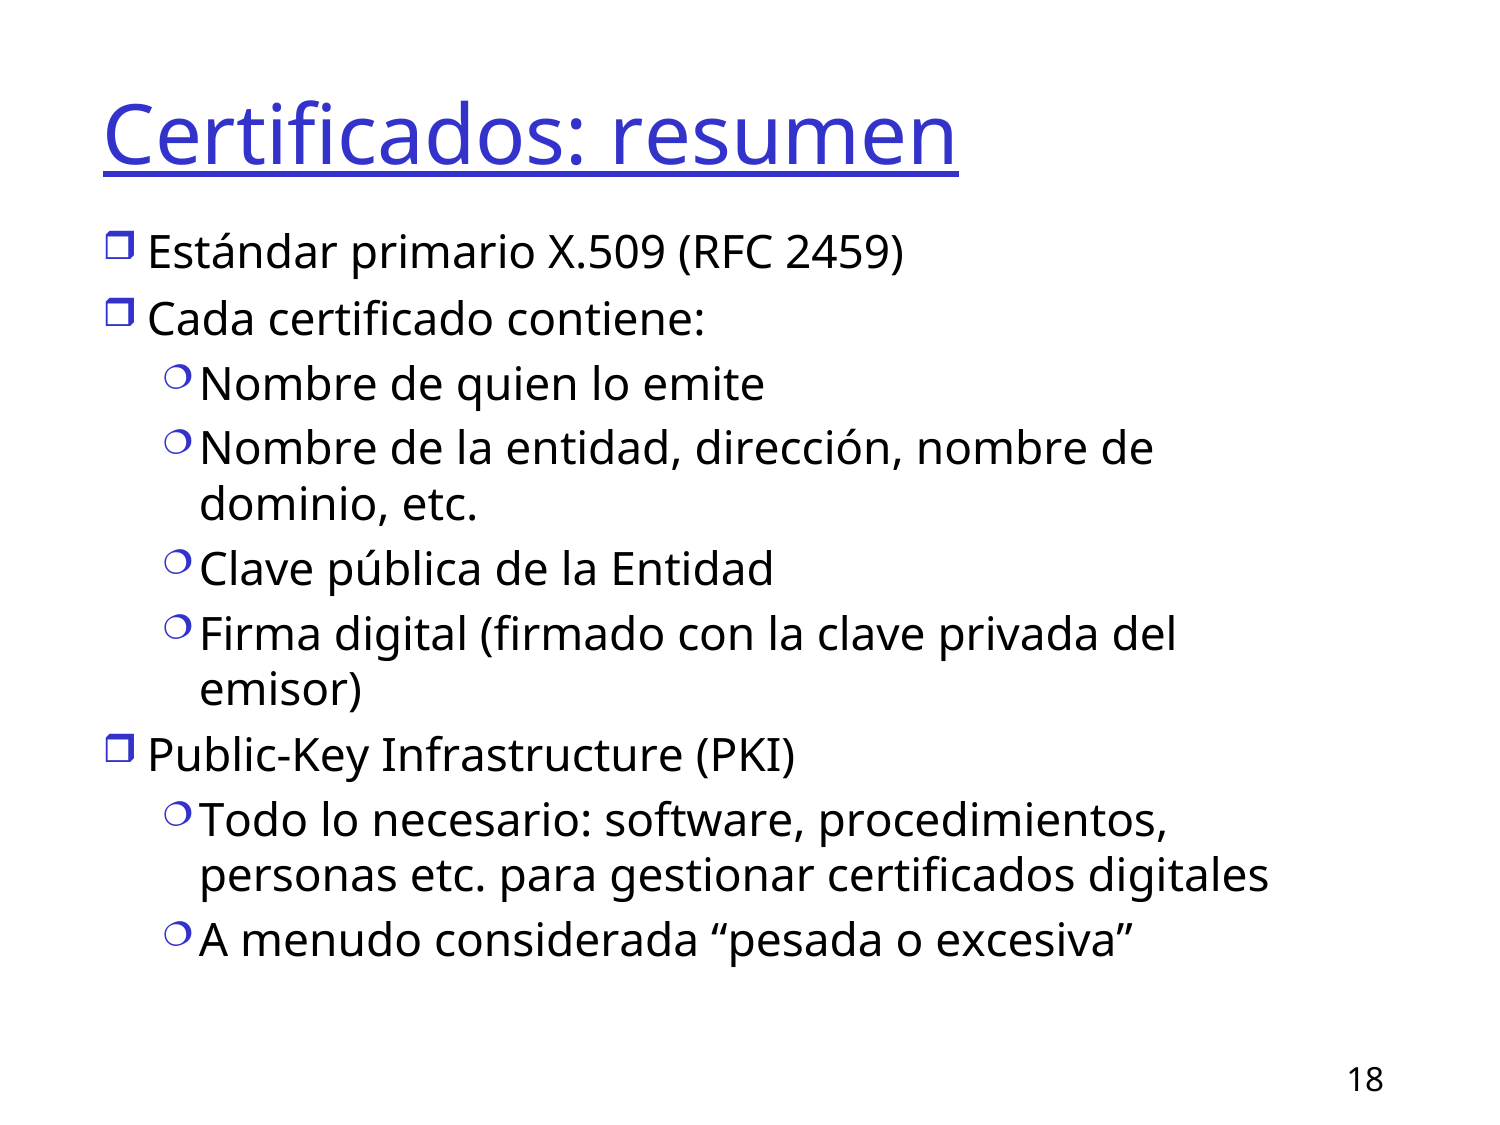

# Certificados: resumen
Estándar primario X.509 (RFC 2459)
Cada certificado contiene:
Nombre de quien lo emite
Nombre de la entidad, dirección, nombre de dominio, etc.
Clave pública de la Entidad
Firma digital (firmado con la clave privada del emisor)
Public-Key Infrastructure (PKI)
Todo lo necesario: software, procedimientos, personas etc. para gestionar certificados digitales
A menudo considerada “pesada o excesiva”
18